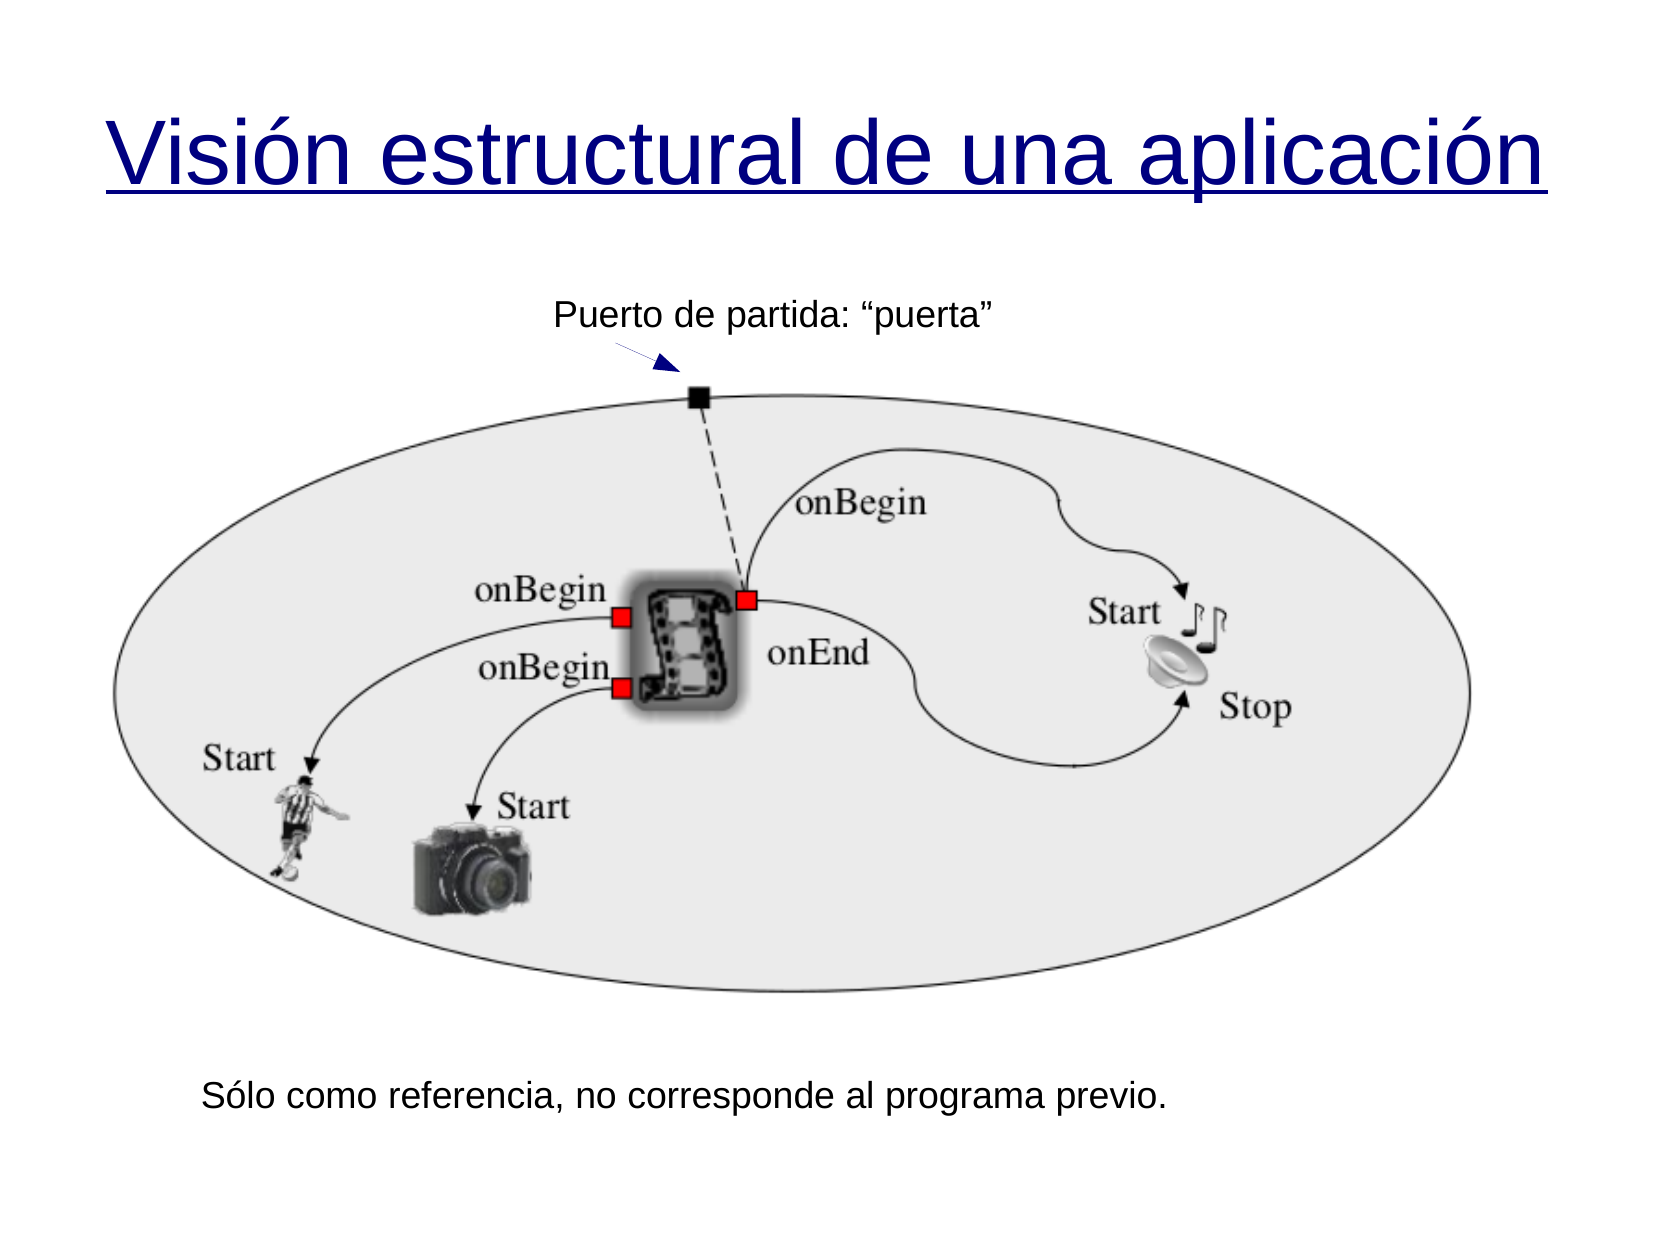

# Visión estructural de una aplicación
Puerto de partida: “puerta”
Sólo como referencia, no corresponde al programa previo.